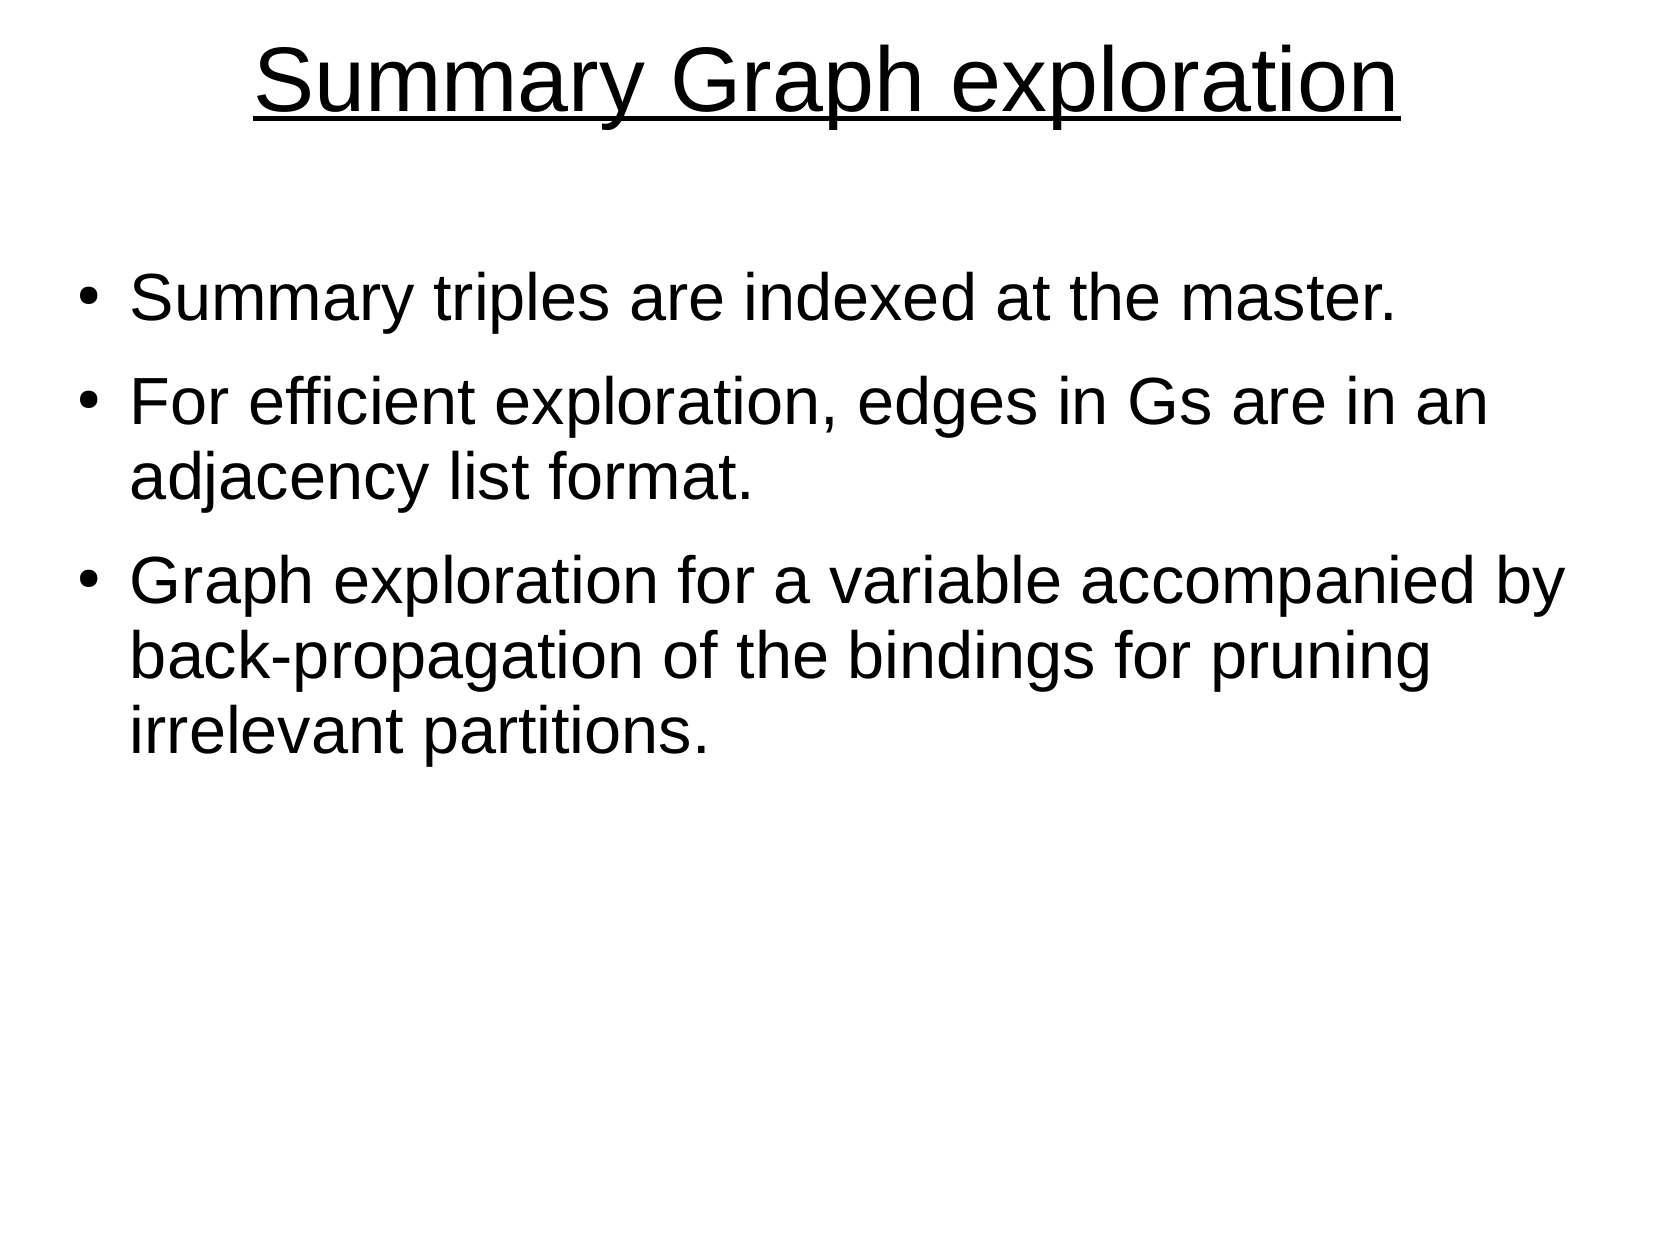

# Summary Graph exploration
Summary triples are indexed at the master.
For efficient exploration, edges in Gs are in an adjacency list format.
Graph exploration for a variable accompanied by back-propagation of the bindings for pruning irrelevant partitions.